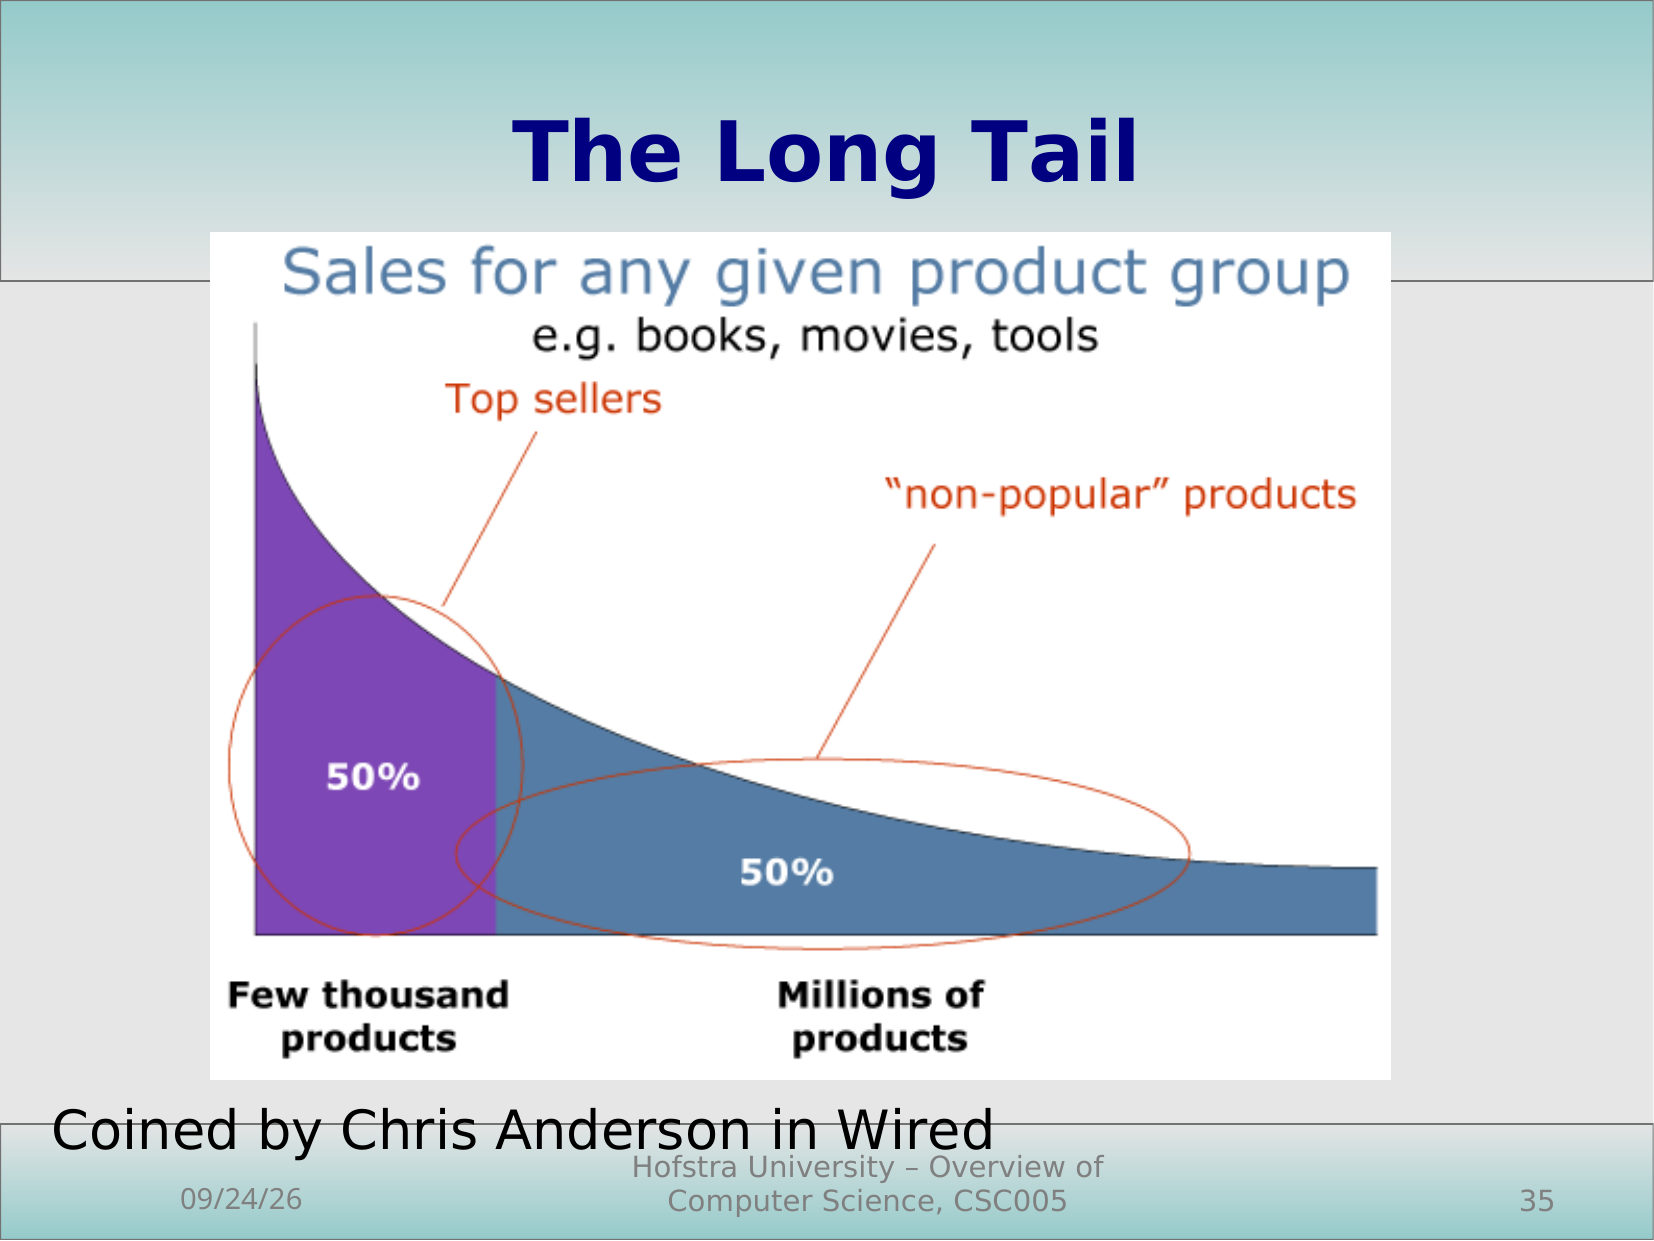

# The Long Tail
Coined by Chris Anderson in Wired
McGraw-Hill Proprietary & Confidential
35